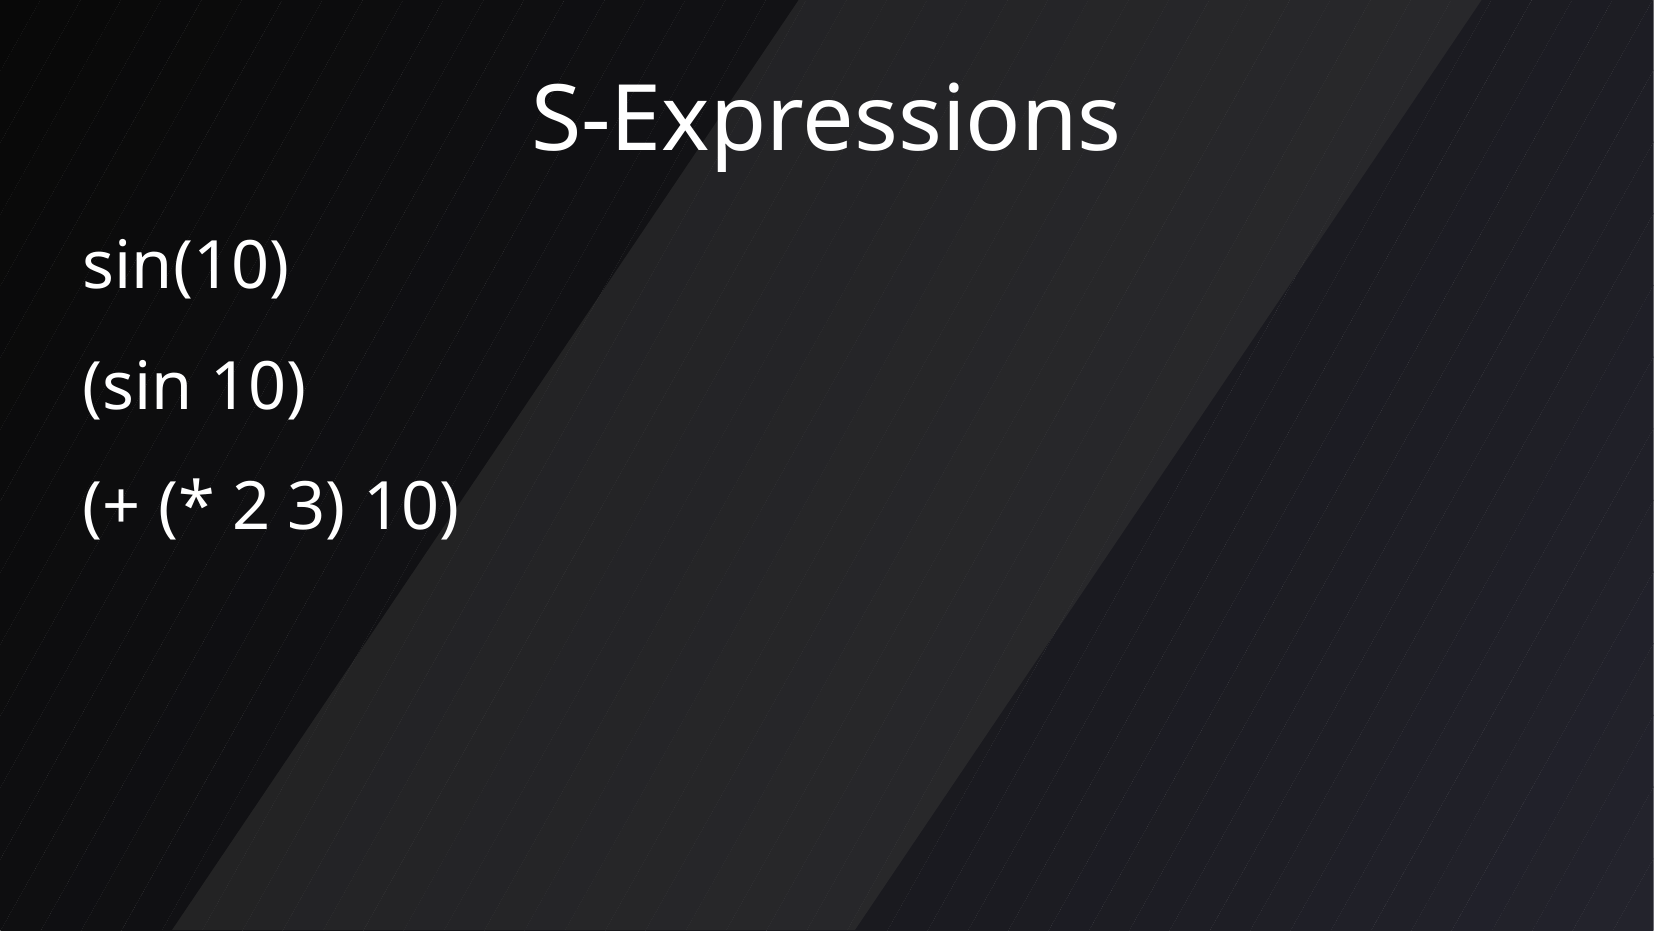

# S-Expressions
sin(10)
(sin 10)
(+ (* 2 3) 10)